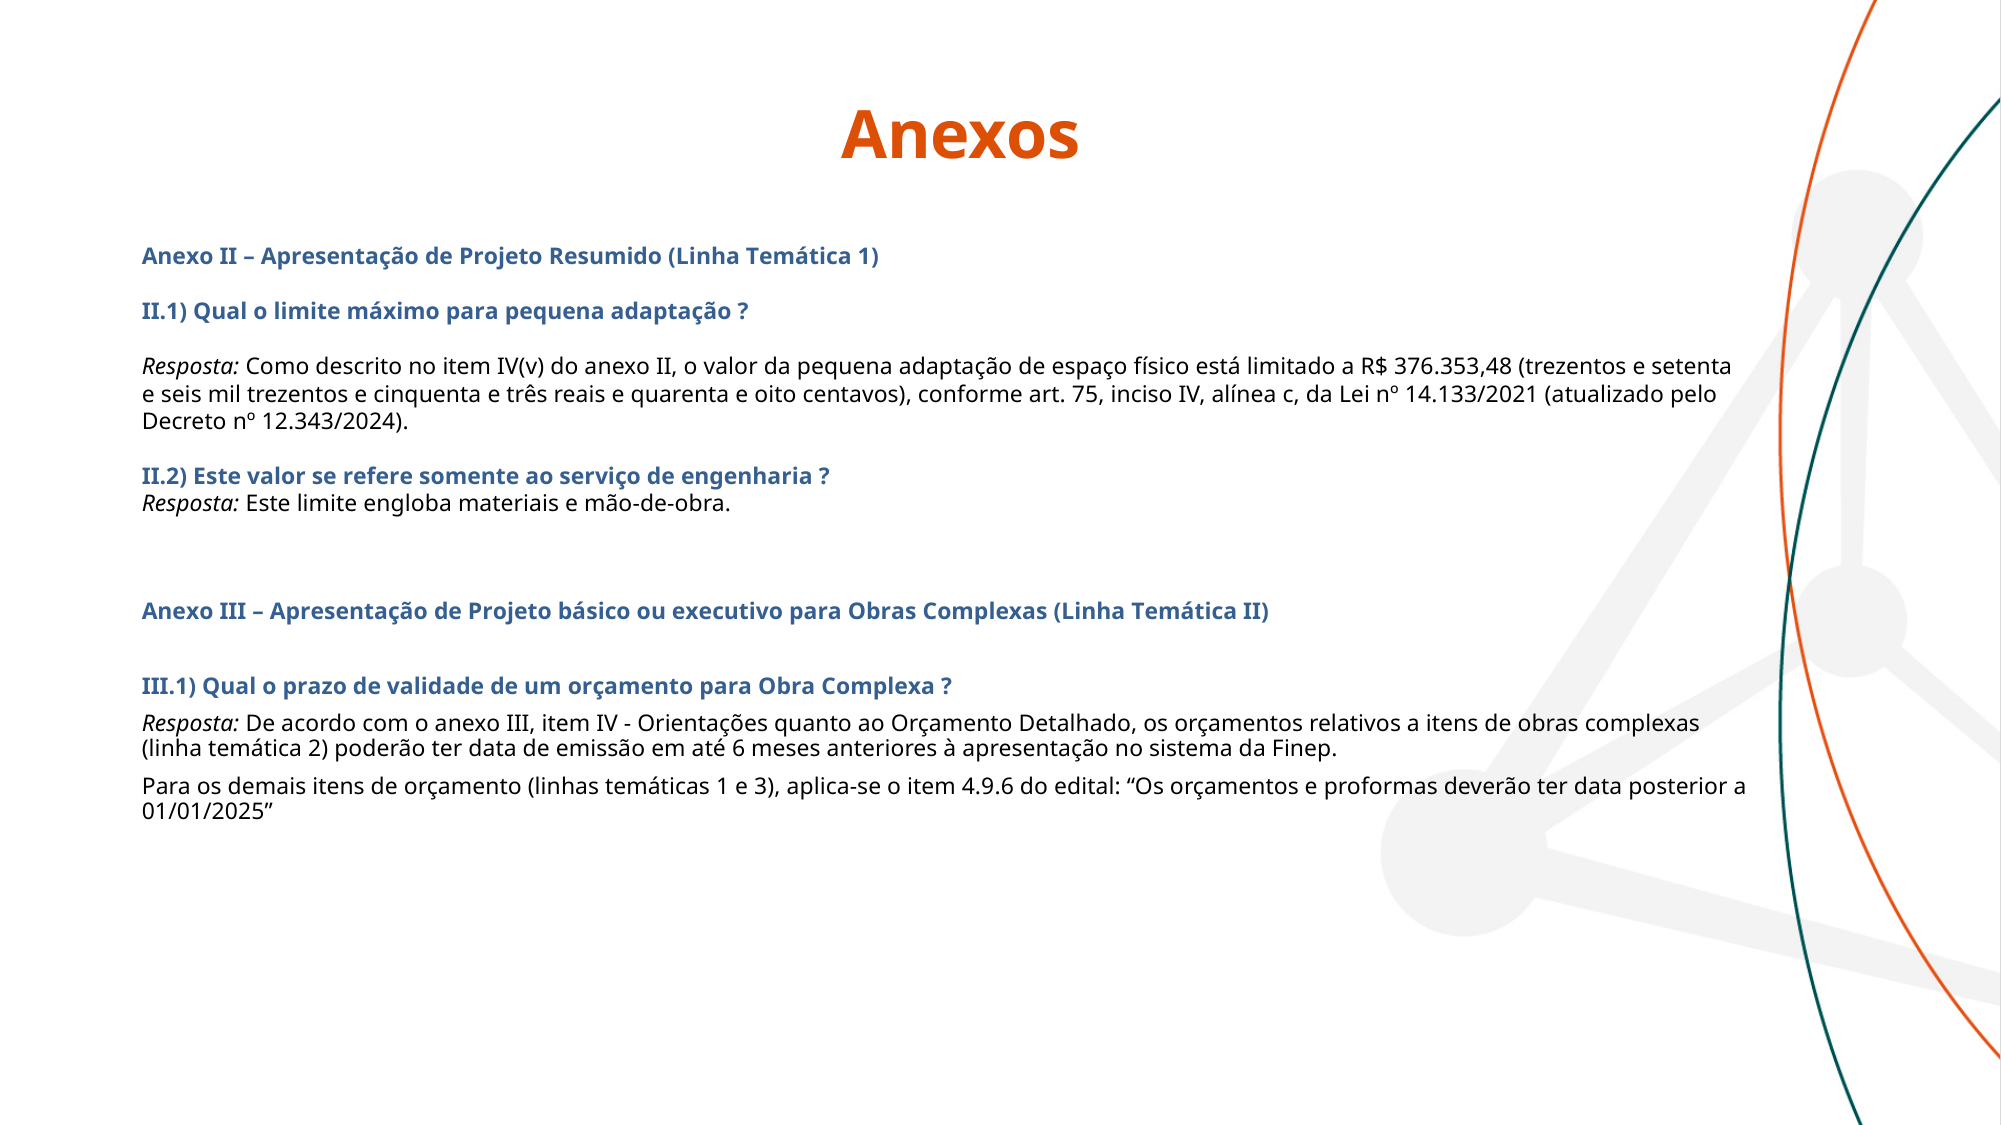

Anexos
Anexo II – Apresentação de Projeto Resumido (Linha Temática 1)
II.1) Qual o limite máximo para pequena adaptação ?
Resposta: Como descrito no item IV(v) do anexo II, o valor da pequena adaptação de espaço físico está limitado a R$ 376.353,48 (trezentos e setenta e seis mil trezentos e cinquenta e três reais e quarenta e oito centavos), conforme art. 75, inciso IV, alínea c, da Lei nº 14.133/2021 (atualizado pelo Decreto nº 12.343/2024).
II.2) Este valor se refere somente ao serviço de engenharia ?
Resposta: Este limite engloba materiais e mão-de-obra.
Anexo III – Apresentação de Projeto básico ou executivo para Obras Complexas (Linha Temática II)
III.1) Qual o prazo de validade de um orçamento para Obra Complexa ?
Resposta: De acordo com o anexo III, item IV - Orientações quanto ao Orçamento Detalhado, os orçamentos relativos a itens de obras complexas (linha temática 2) poderão ter data de emissão em até 6 meses anteriores à apresentação no sistema da Finep.
Para os demais itens de orçamento (linhas temáticas 1 e 3), aplica-se o item 4.9.6 do edital: “Os orçamentos e proformas deverão ter data posterior a 01/01/2025”